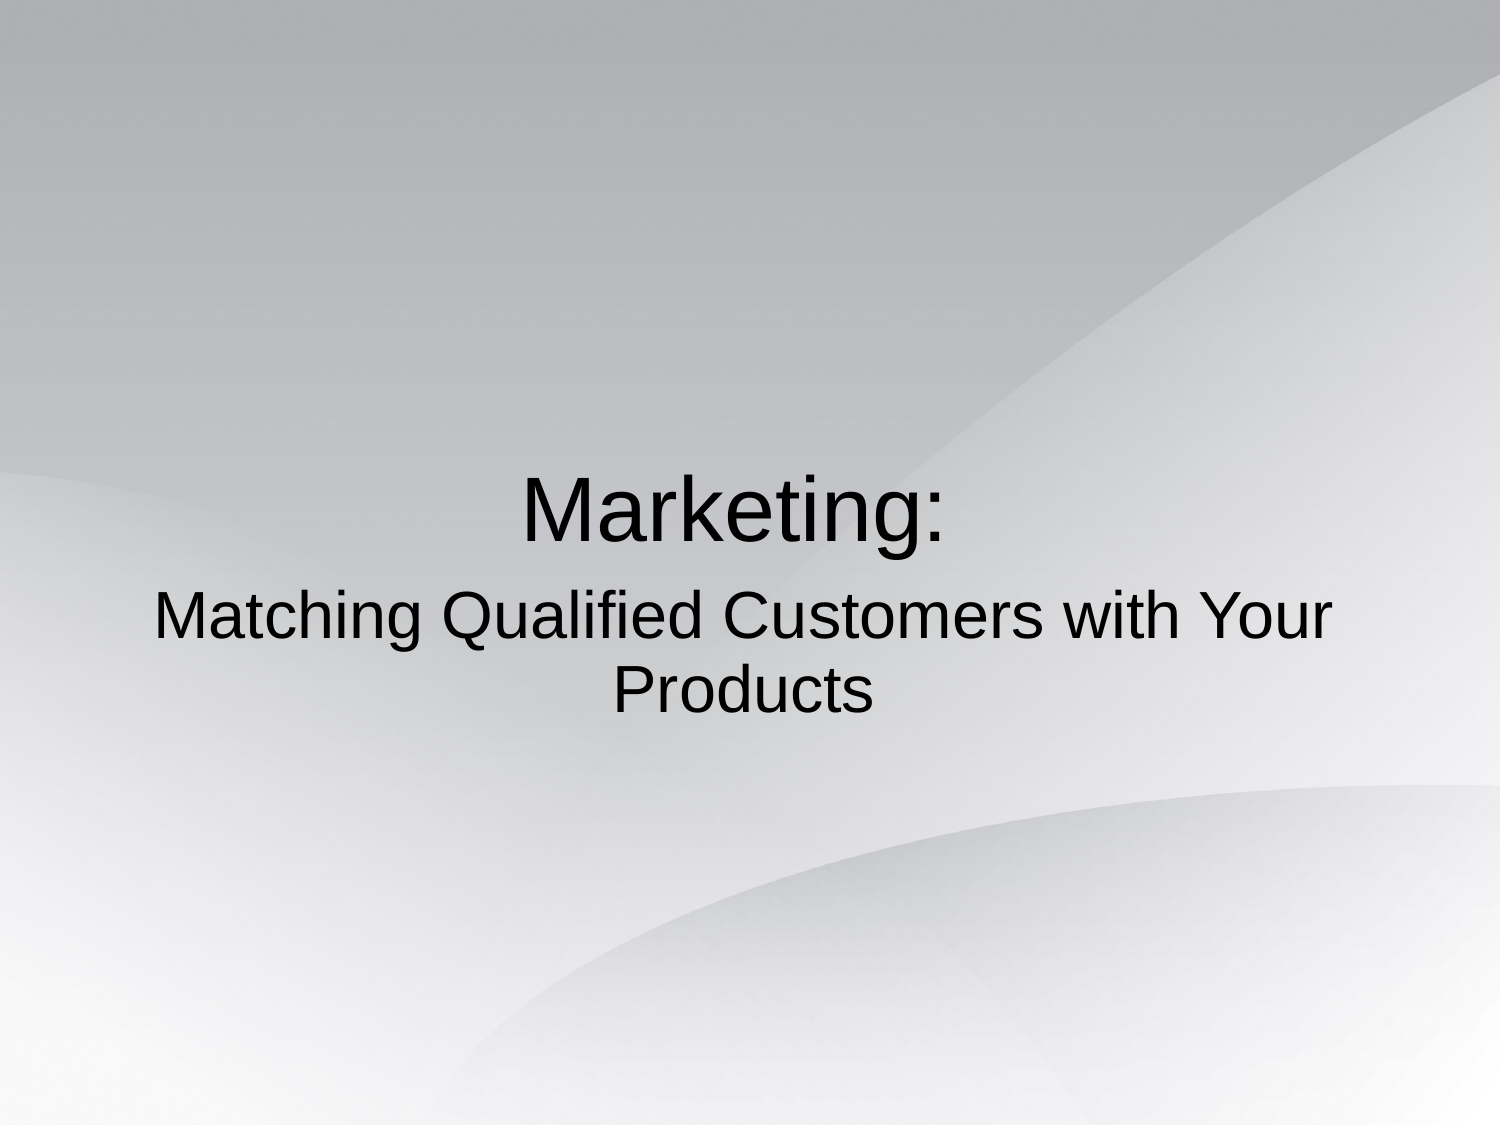

Marketing:
Matching Qualified Customers with Your Products